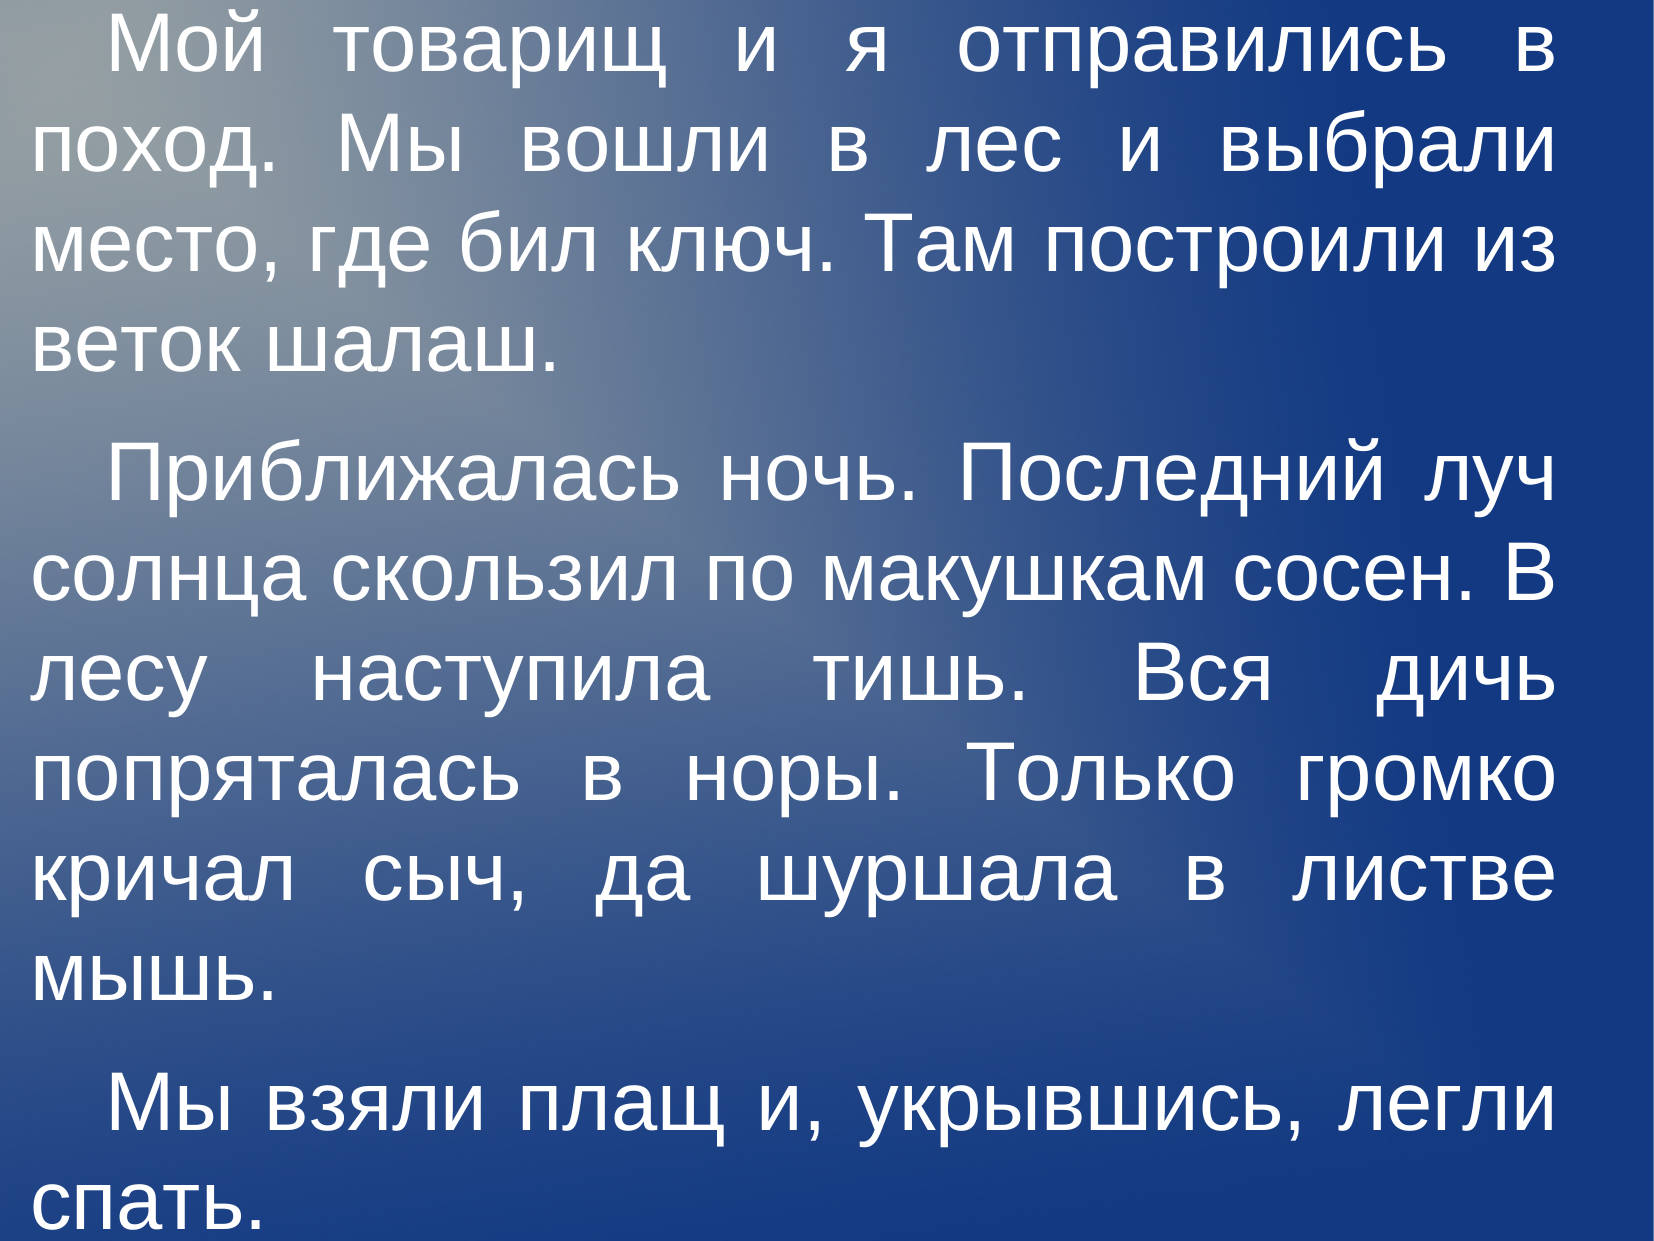

# Мой товарищ и я отправились в поход. Мы вошли в лес и выбрали место, где бил ключ. Там построили из веток шалаш.
	Приближалась ночь. Последний луч солнца скользил по макушкам сосен. В лесу наступила тишь. Вся дичь попряталась в норы. Только громко кричал сыч, да шуршала в листве мышь.
	Мы взяли плащ и, укрывшись, легли спать.